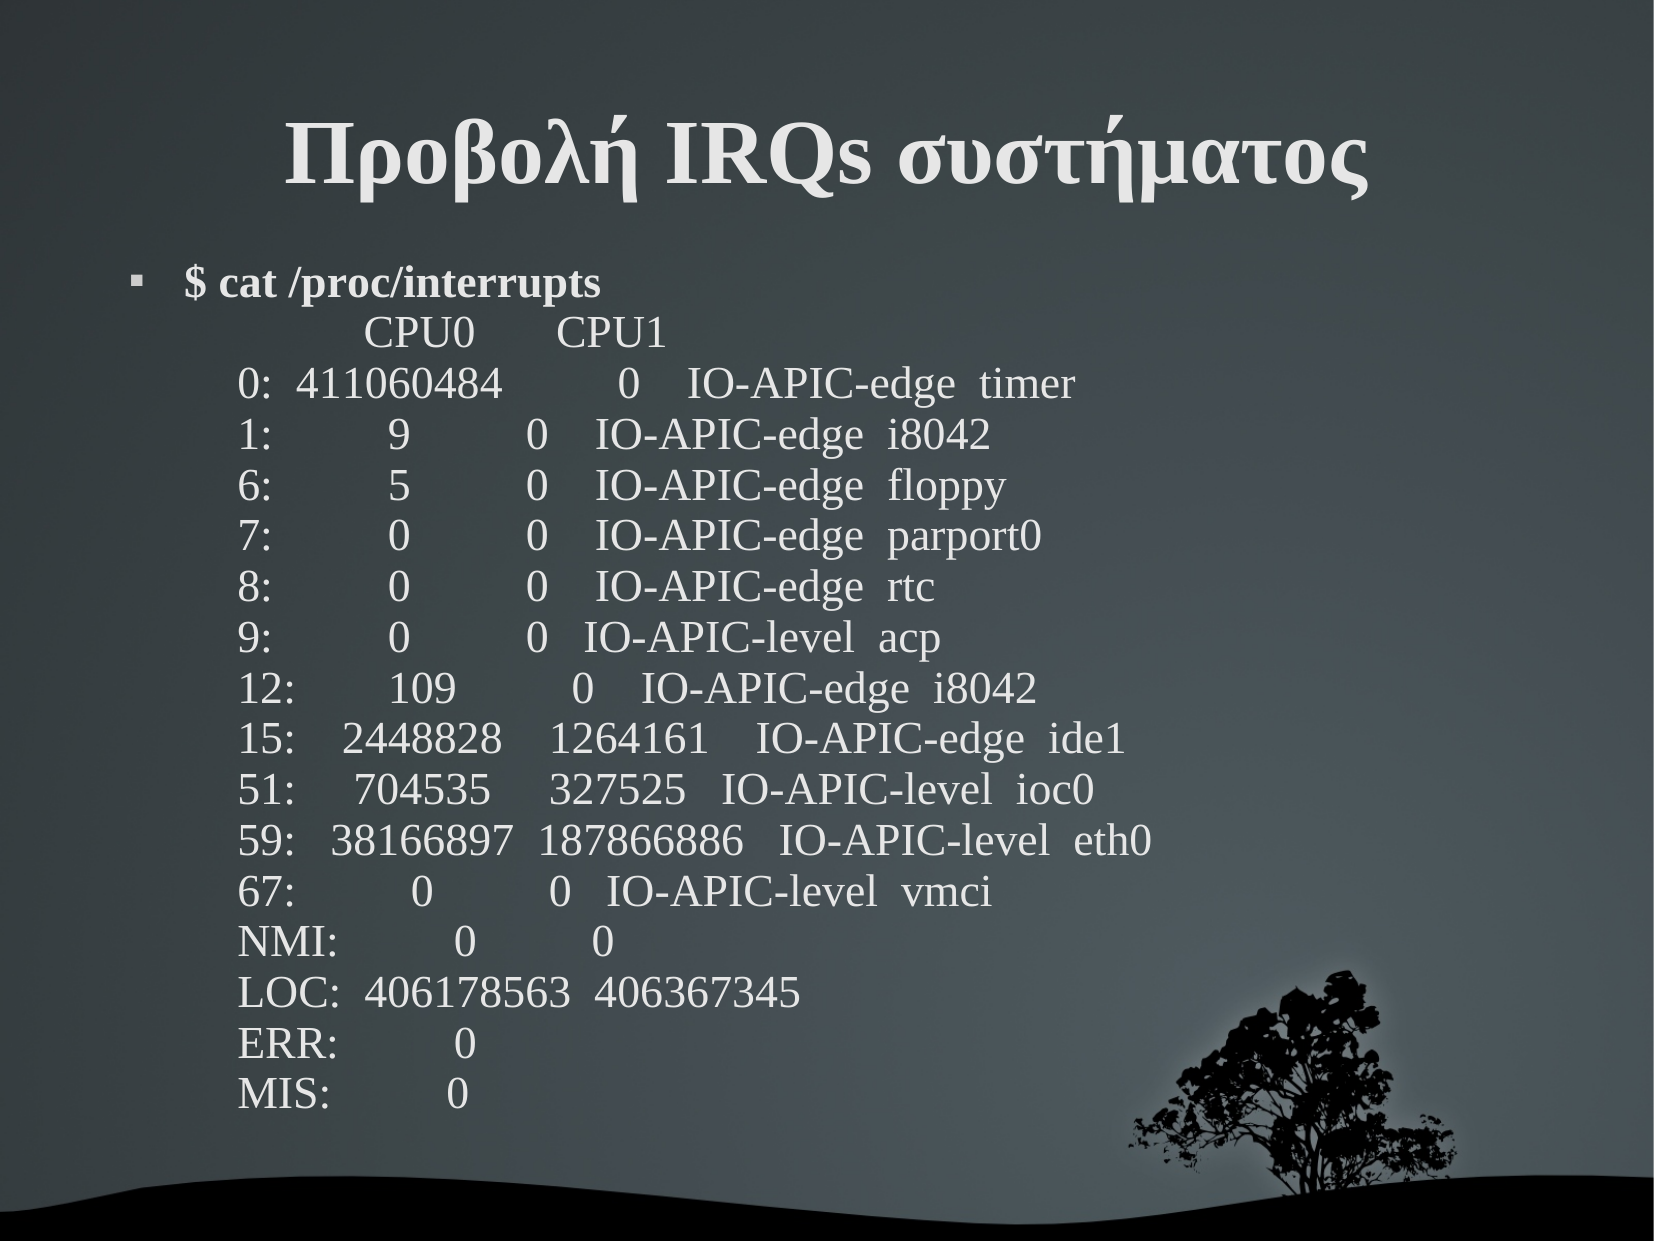

# Προβολή IRQs συστήματος
$ cat /proc/interrupts
 CPU0 CPU1
0: 411060484 0 IO-APIC-edge timer
1: 9 0 IO-APIC-edge i8042
6: 5 0 IO-APIC-edge floppy
7: 0 0 IO-APIC-edge parport0
8: 0 0 IO-APIC-edge rtc
9: 0 0 IO-APIC-level acp
12: 109 0 IO-APIC-edge i8042
15: 2448828 1264161 IO-APIC-edge ide1
51: 704535 327525 IO-APIC-level ioc0
59: 38166897 187866886 IO-APIC-level eth0
67: 0 0 IO-APIC-level vmci
NMI: 0 0
LOC: 406178563 406367345
ERR: 0
MIS: 0